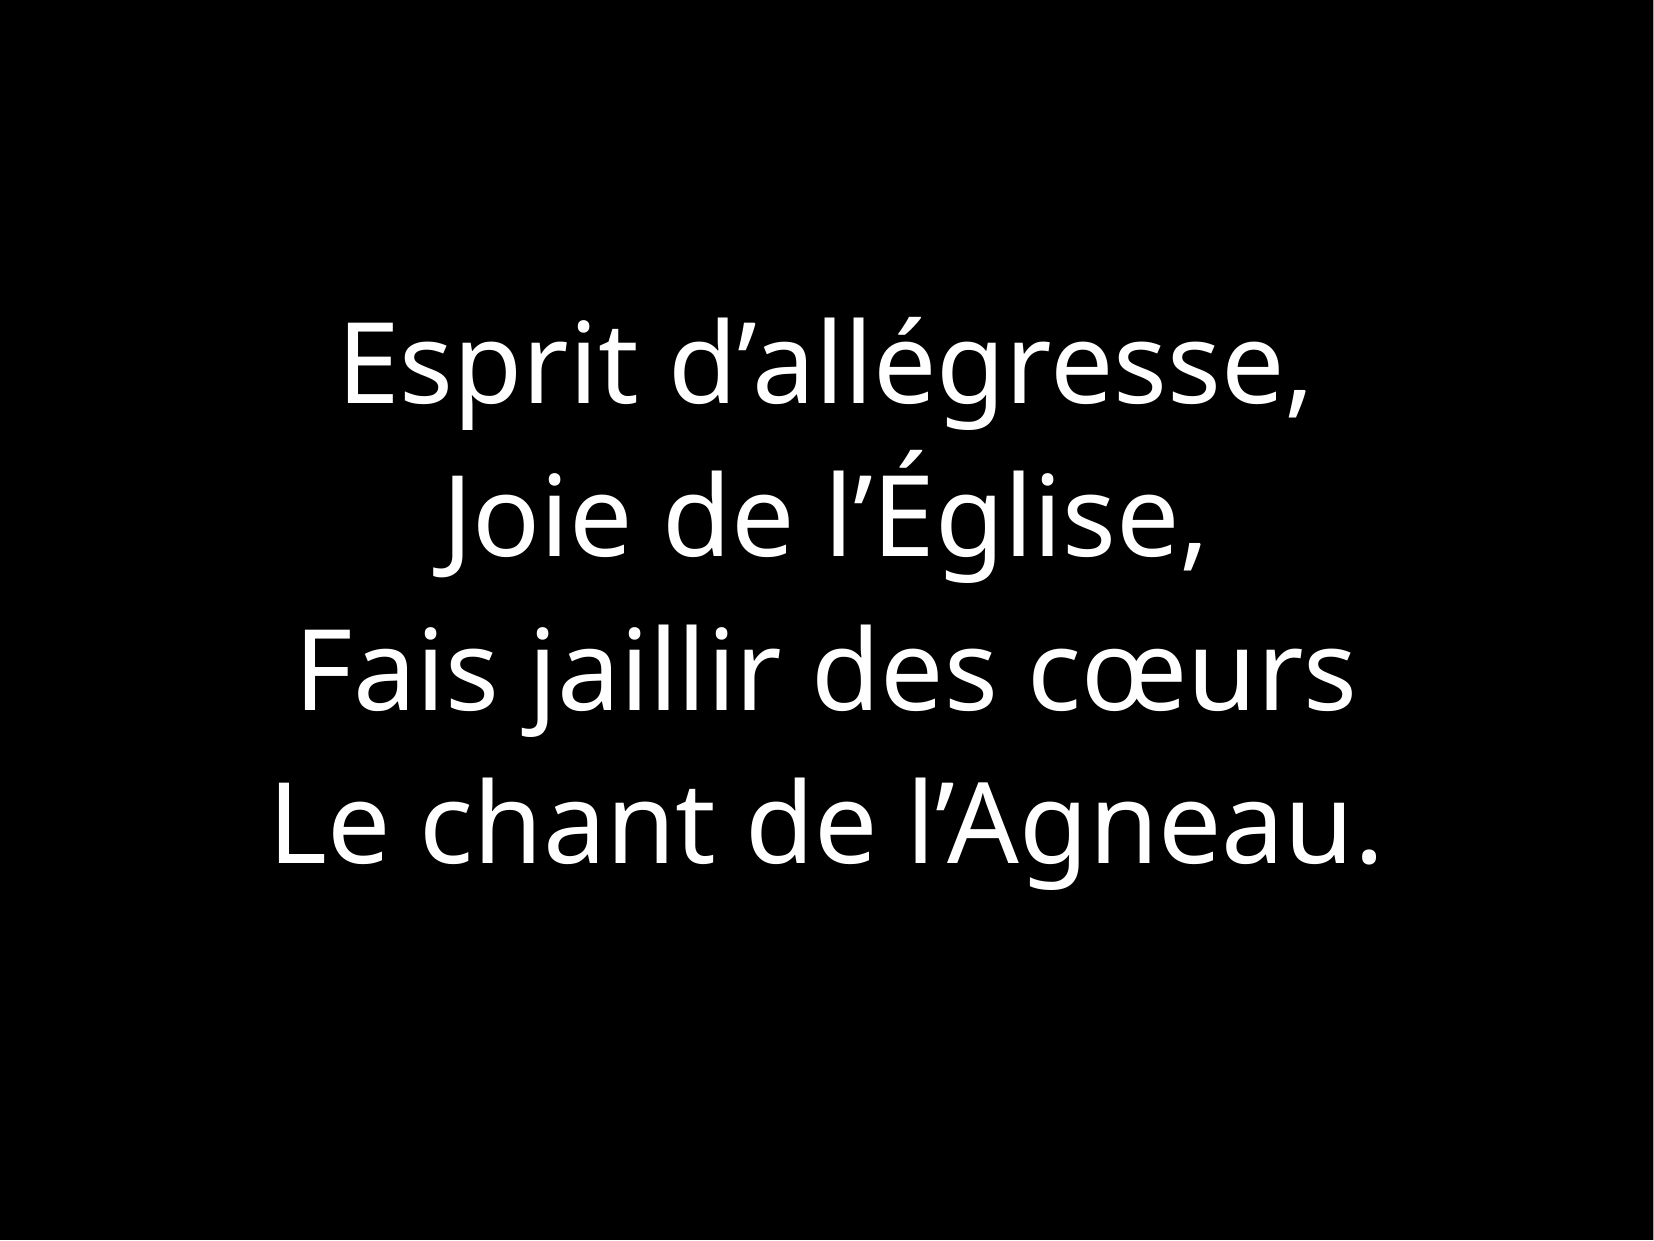

# Esprit d’allégresse,
Joie de l’Église,
Fais jaillir des cœurs
Le chant de l’Agneau.